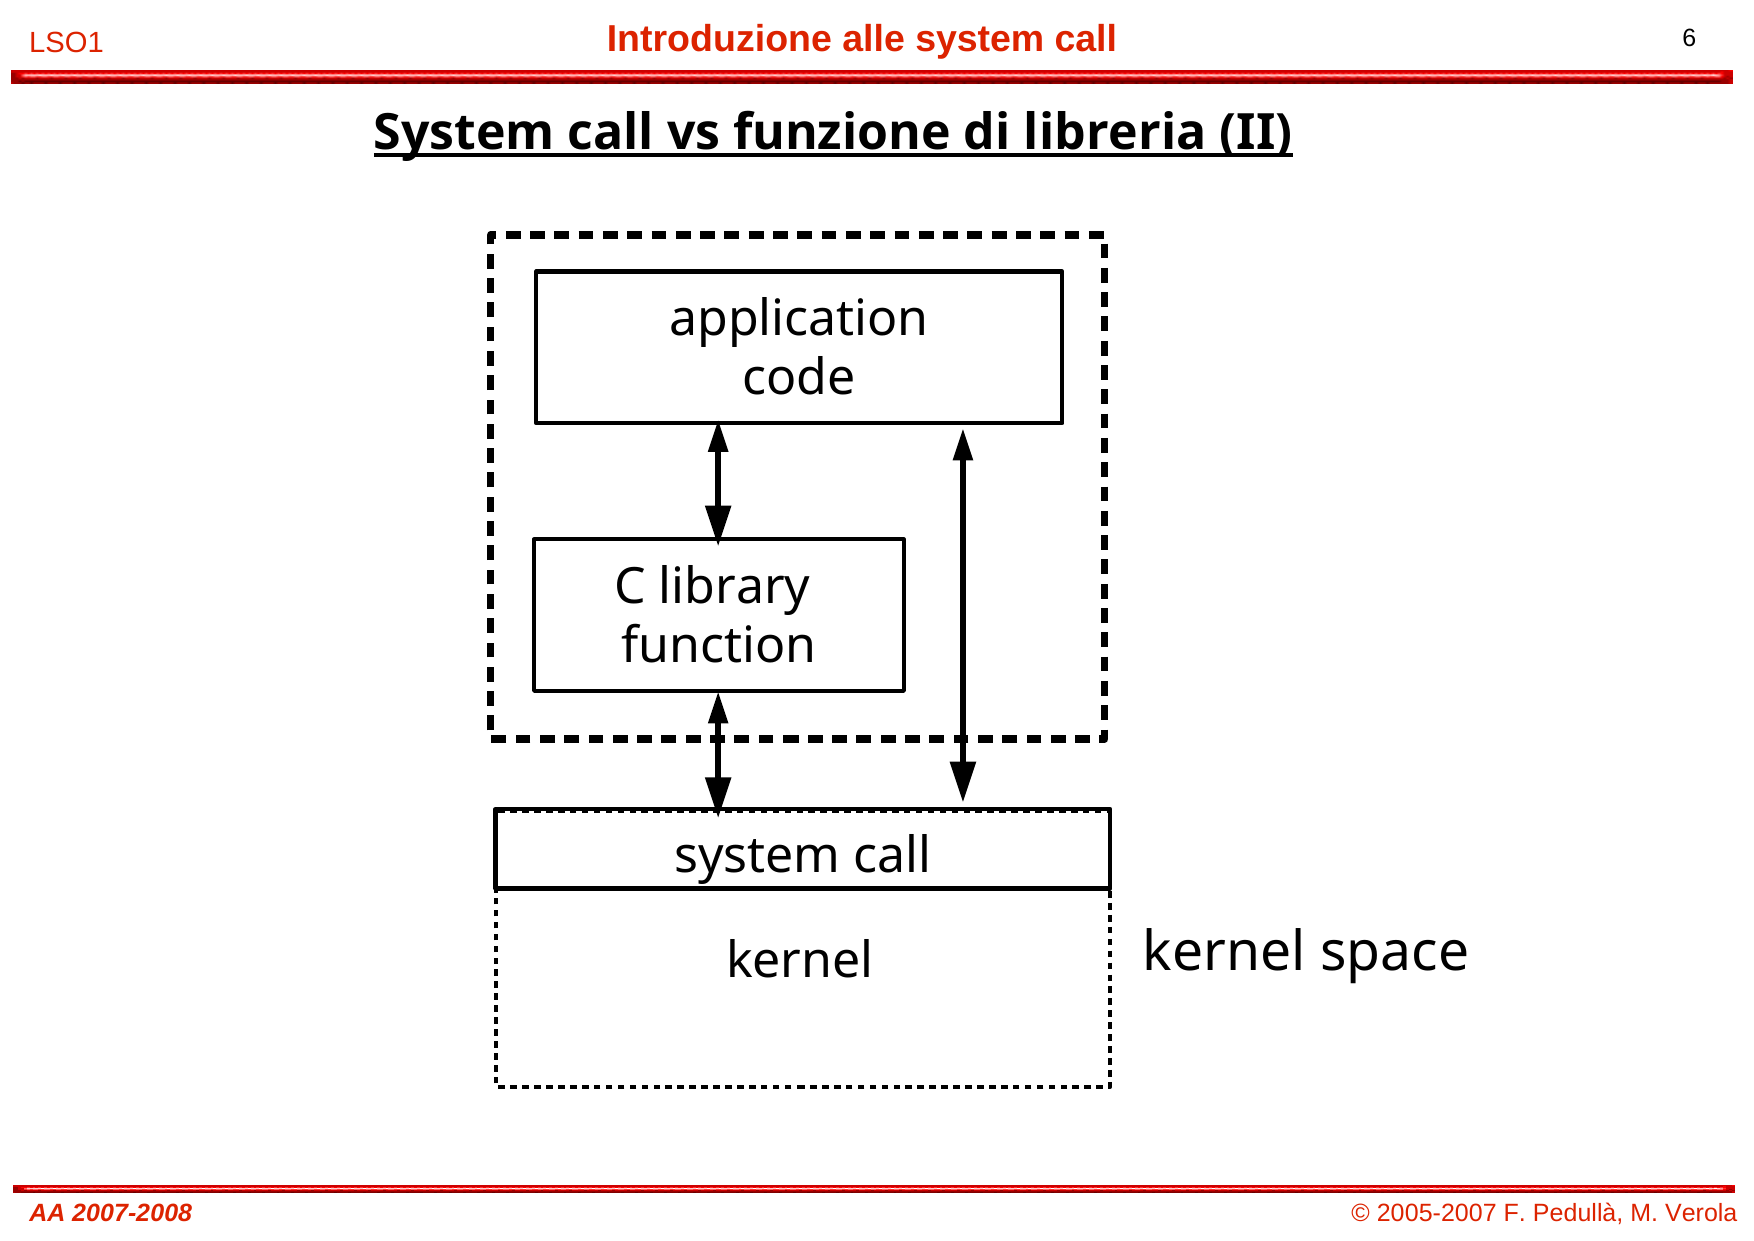

# System call vs funzione di libreria (II)
application
code
C library
function
system call
kernel space
kernel